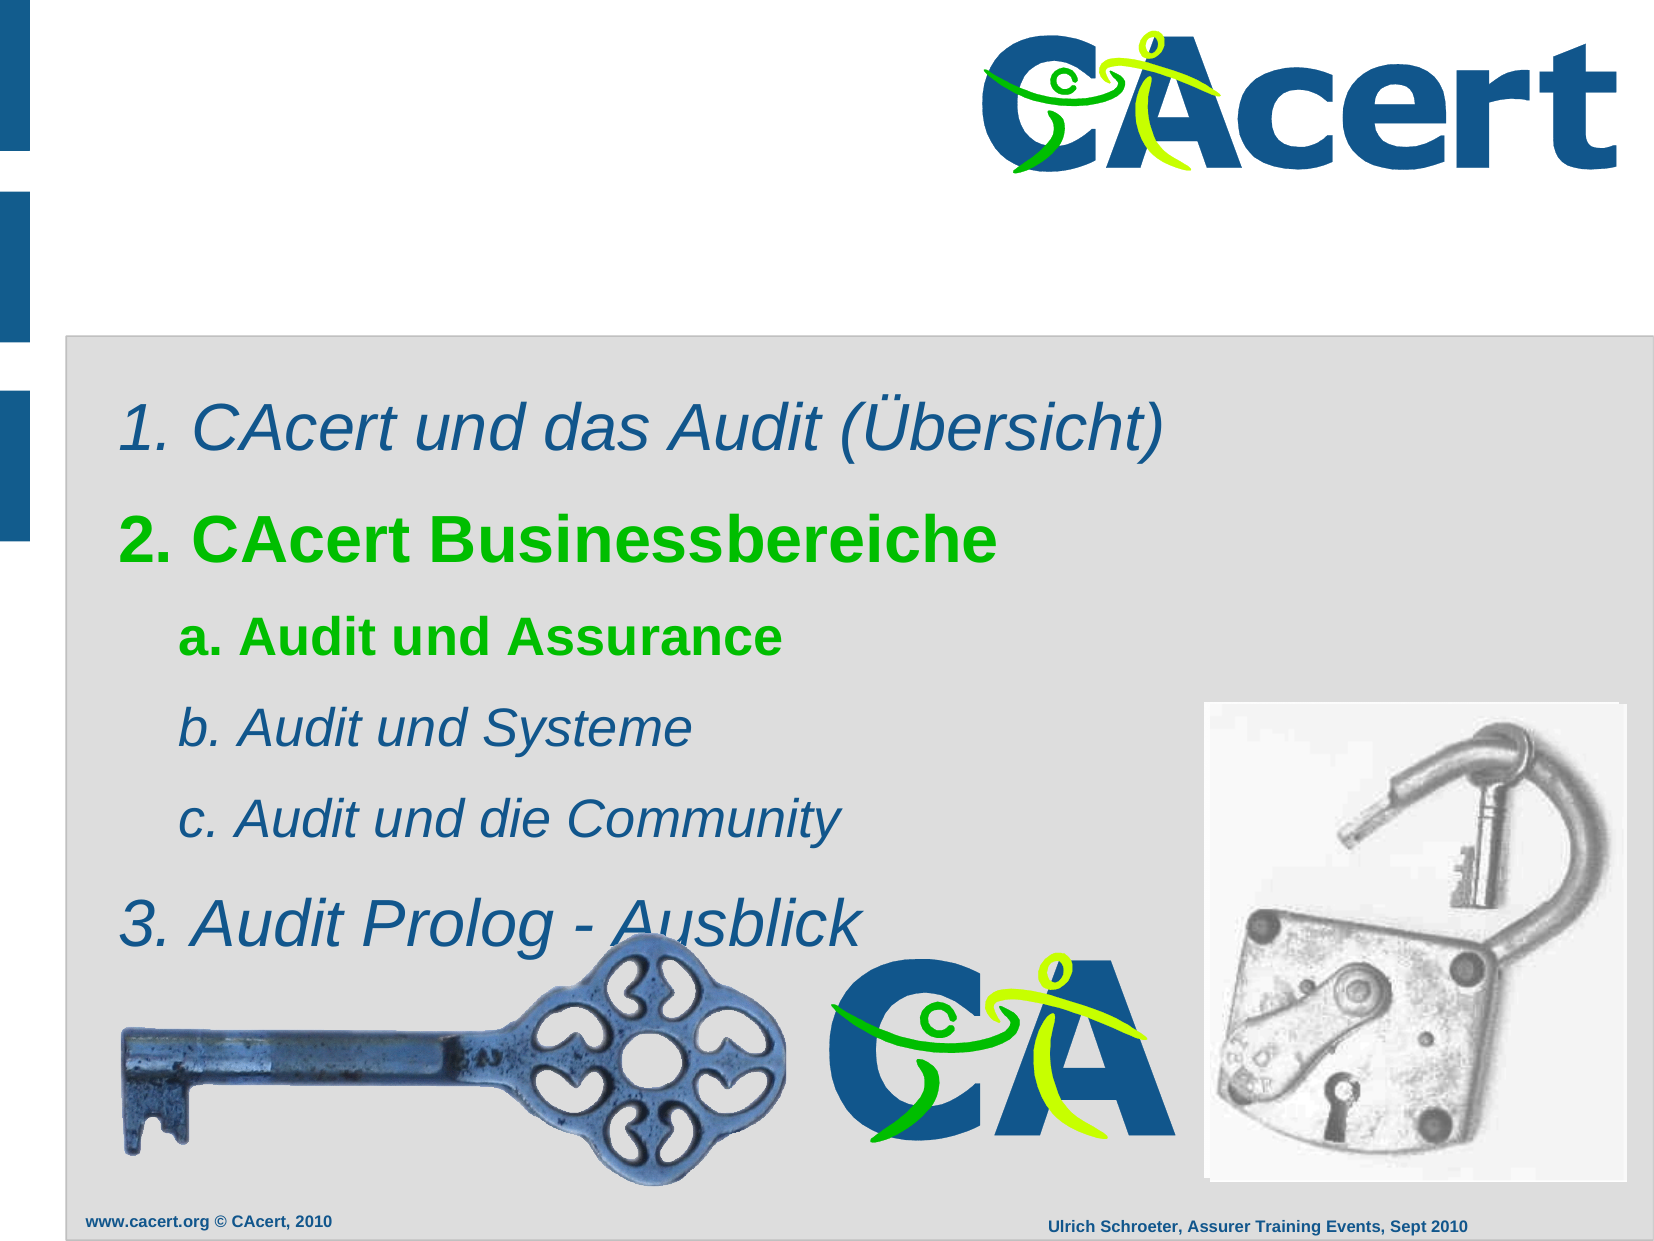

# 1. CAcert und das Audit (Übersicht) 2. CAcert Businessbereiche a. Audit und Assurance b. Audit und Systeme c. Audit und die Community 3. Audit Prolog - Ausblick